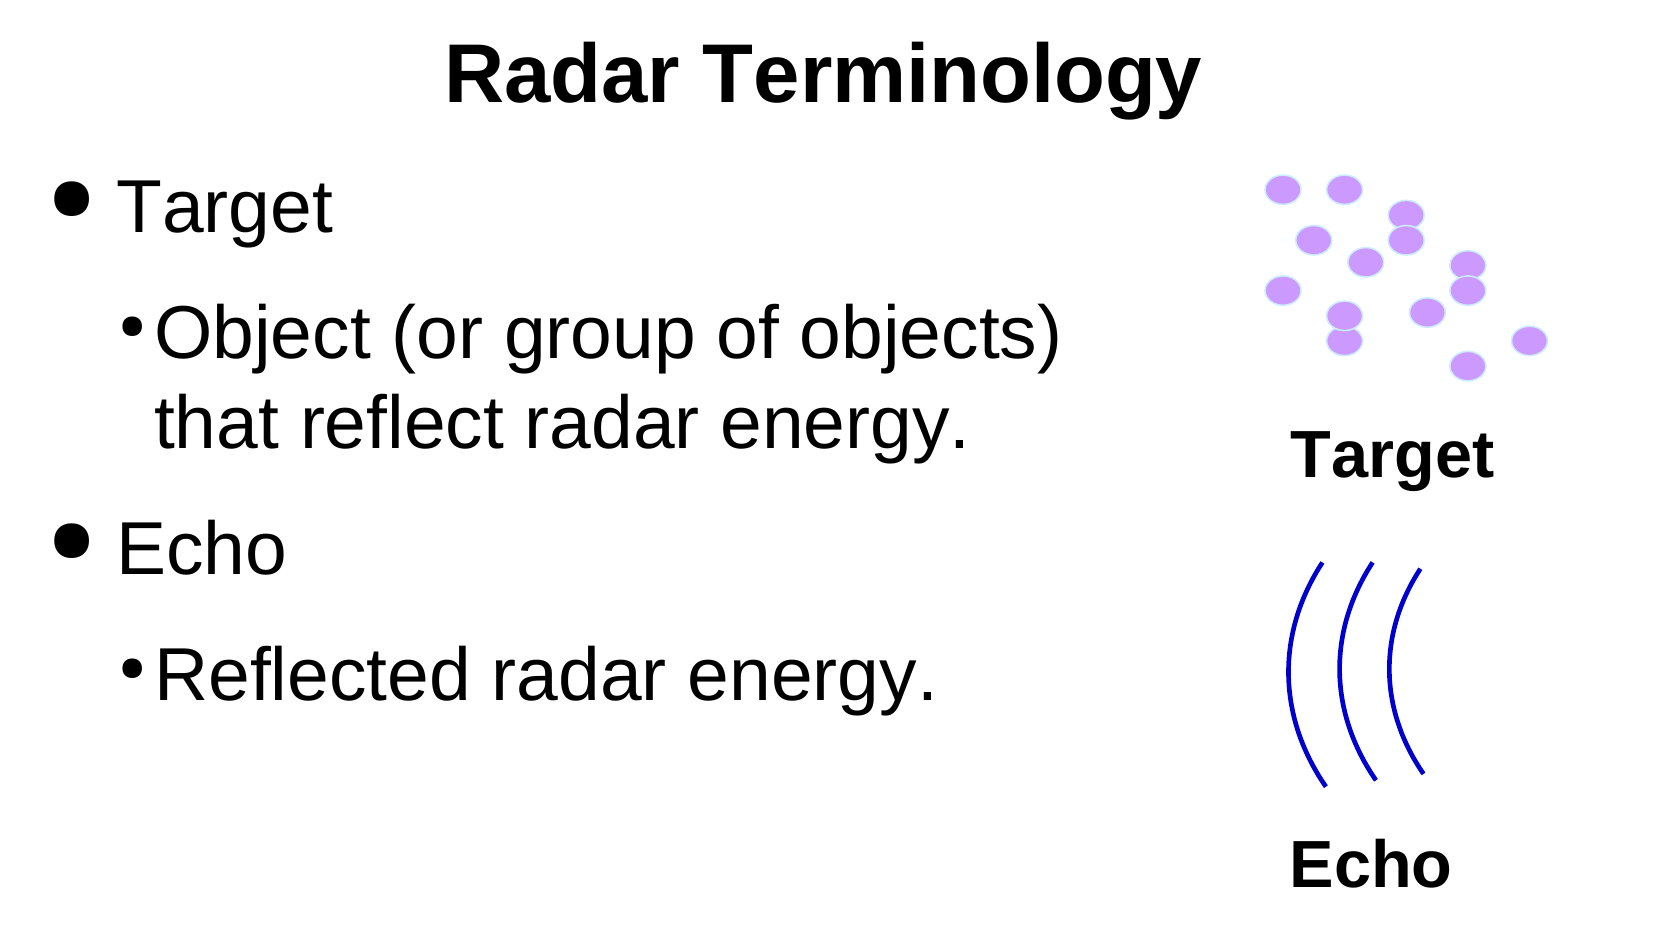

# Radar Terminology
 Target
Object (or group of objects) that reflect radar energy.
 Echo
Reflected radar energy.
Target
Echo